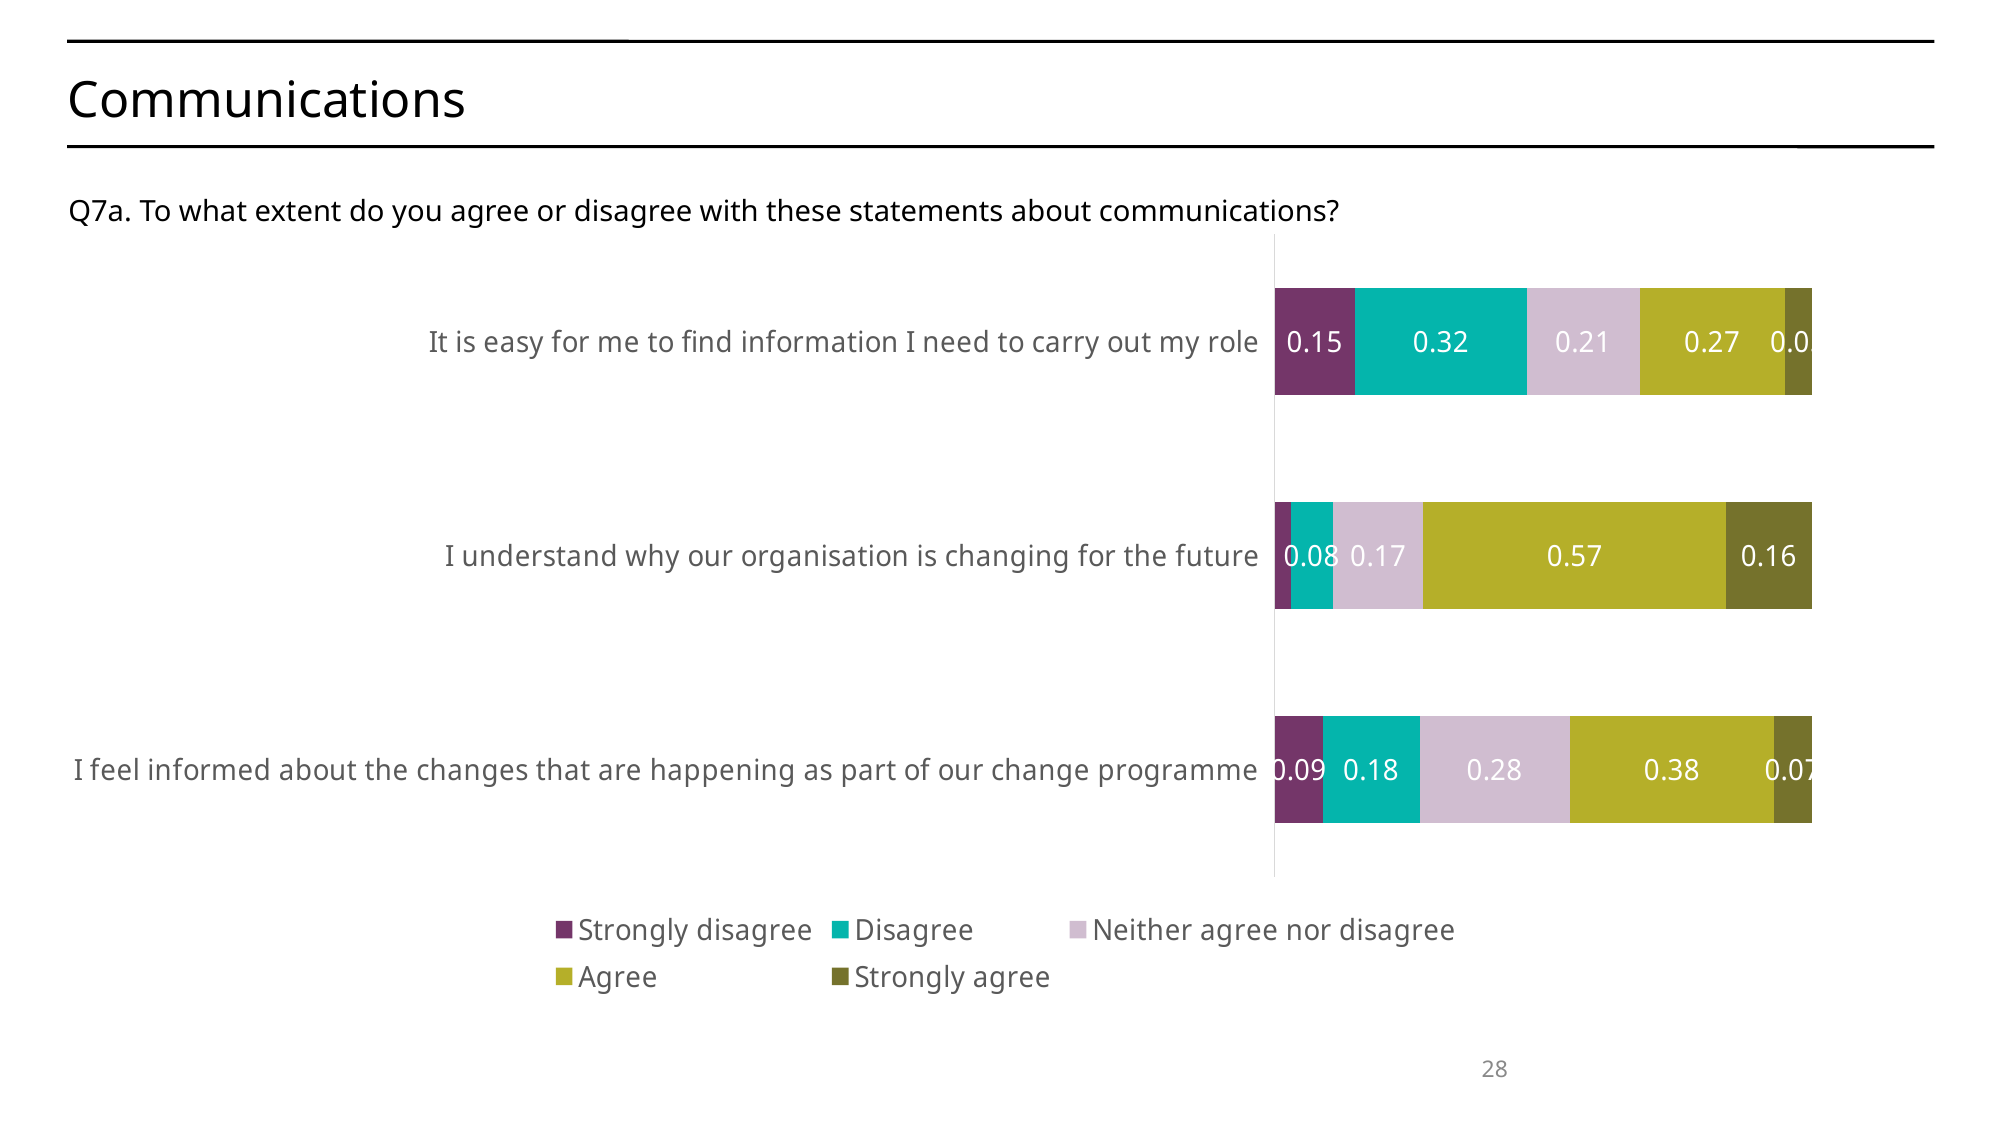

# Communications
Q7a. To what extent do you agree or disagree with these statements about communications?
### Chart
| Category | Strongly disagree | Disagree | Neither agree nor disagree | Agree | Strongly agree |
|---|---|---|---|---|---|
| It is easy for me to find information I need to carry out my role | 0.15 | 0.32 | 0.21 | 0.27 | 0.05 |
| I understand why our organisation is changing for the future | 0.03 | 0.08 | 0.17 | 0.57 | 0.16 |
| I feel informed about the changes that are happening as part of our change programme | 0.09 | 0.18 | 0.28 | 0.38 | 0.07 |6